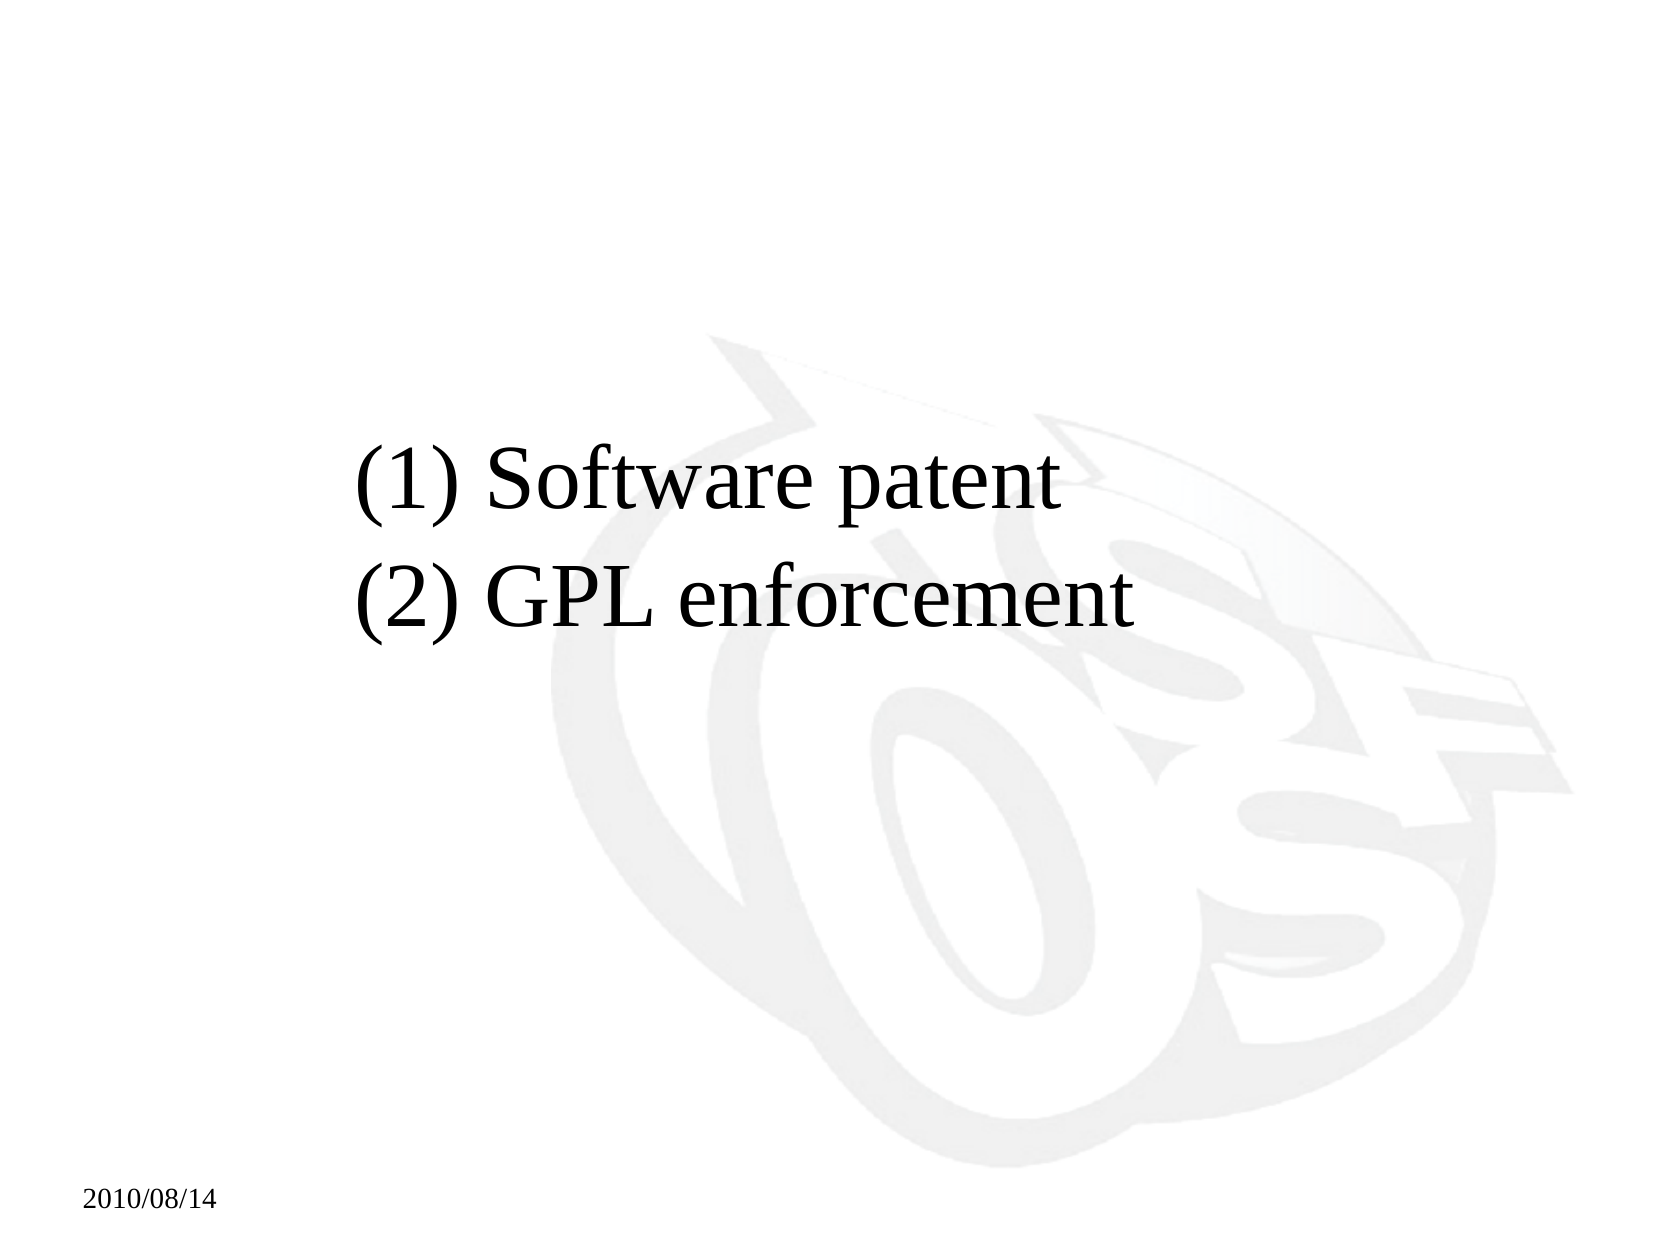

(1) Software patent
# (2) GPL enforcement
2010/08/14